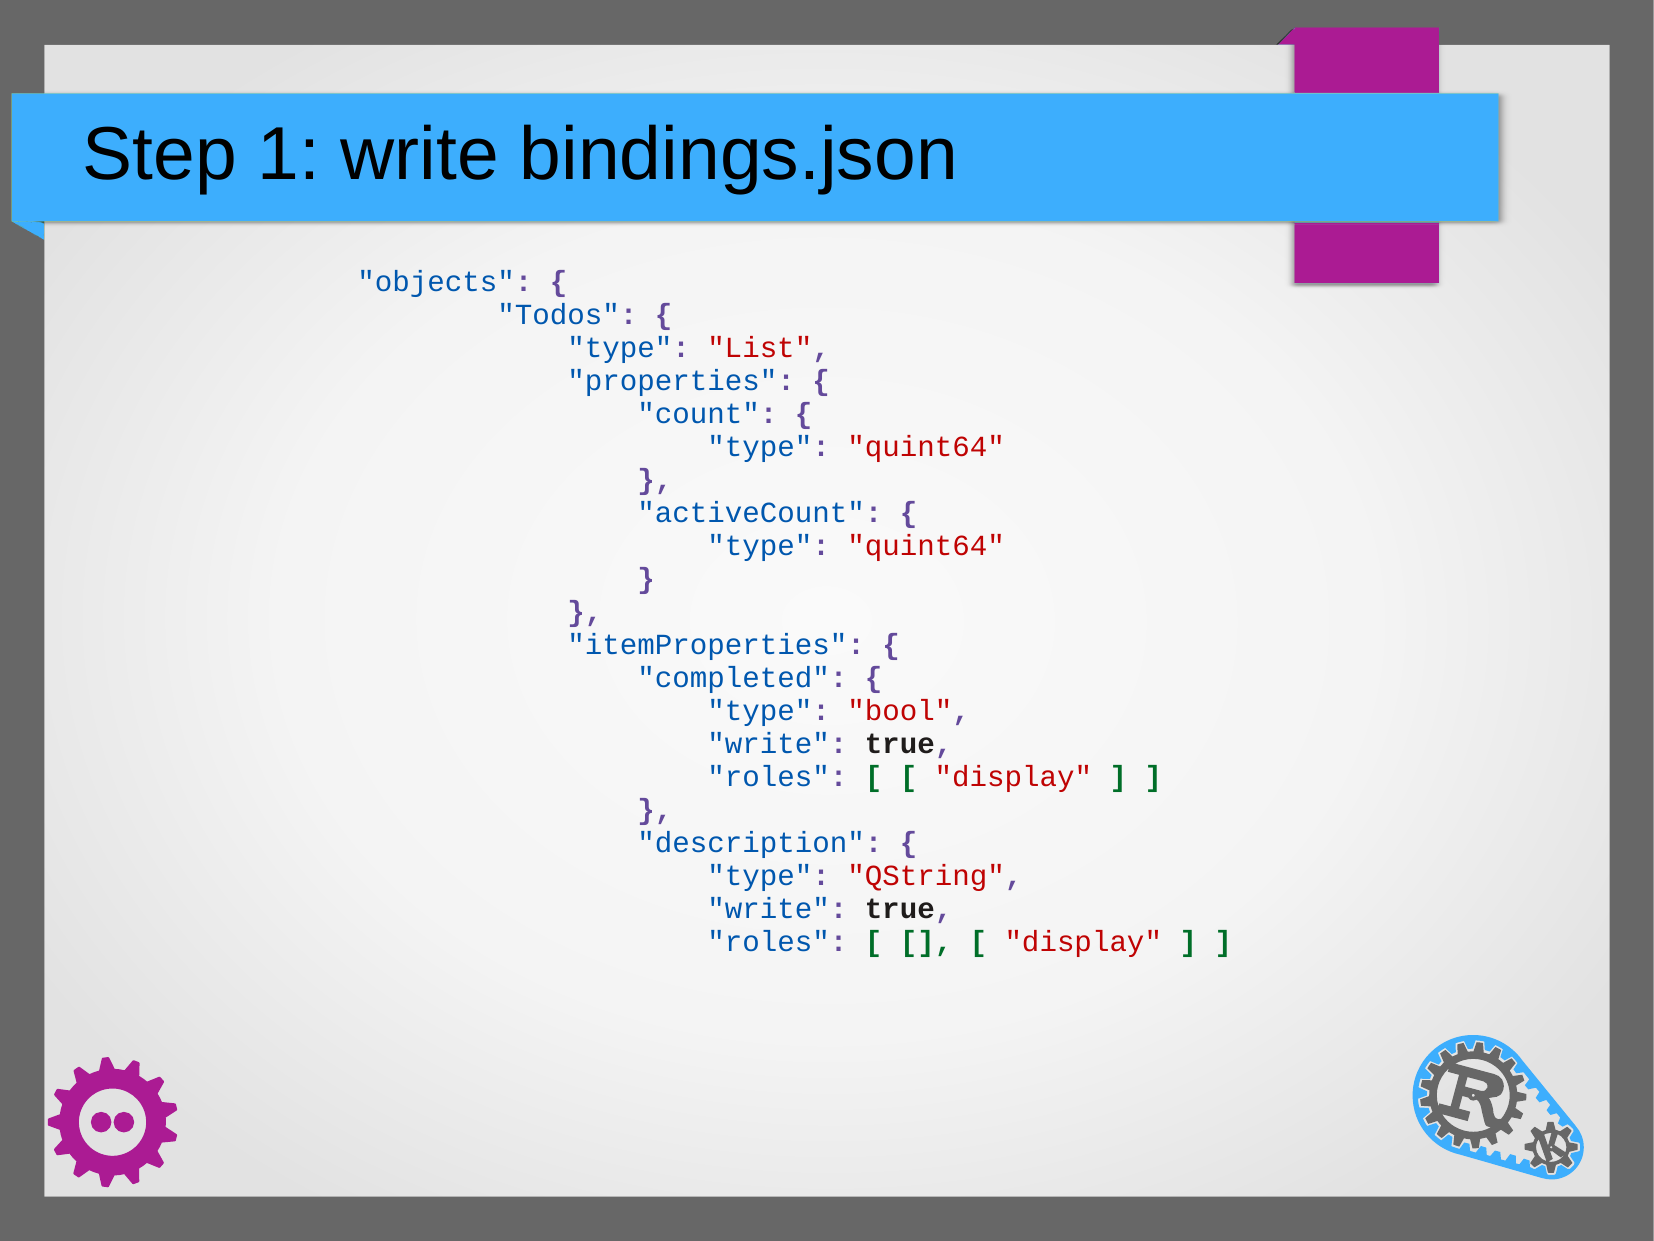

# Step 1: write bindings.json
"objects": {
 "Todos": {
 "type": "List",
 "properties": {
 "count": {
 "type": "quint64"
 },
 "activeCount": {
 "type": "quint64"
 }
 },
 "itemProperties": {
 "completed": {
 "type": "bool",
 "write": true,
 "roles": [ [ "display" ] ]
 },
 "description": {
 "type": "QString",
 "write": true,
 "roles": [ [], [ "display" ] ]